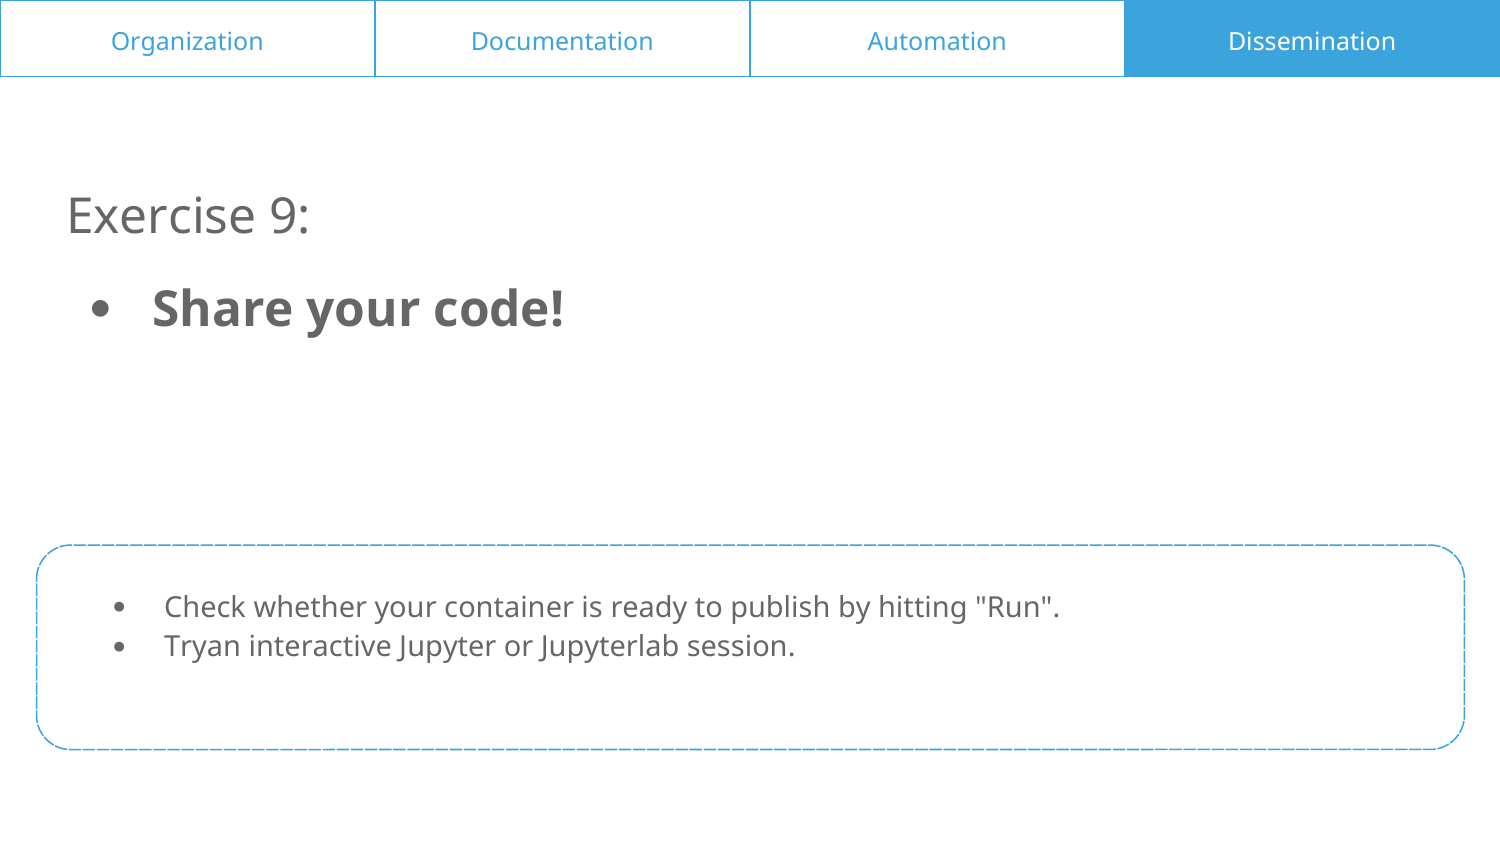

Organization
Documentation
Automation
Dissemination
# Exercise 9:
Share your code!
Check whether your container is ready to publish by hitting "Run".
Tryan interactive Jupyter or Jupyterlab session.